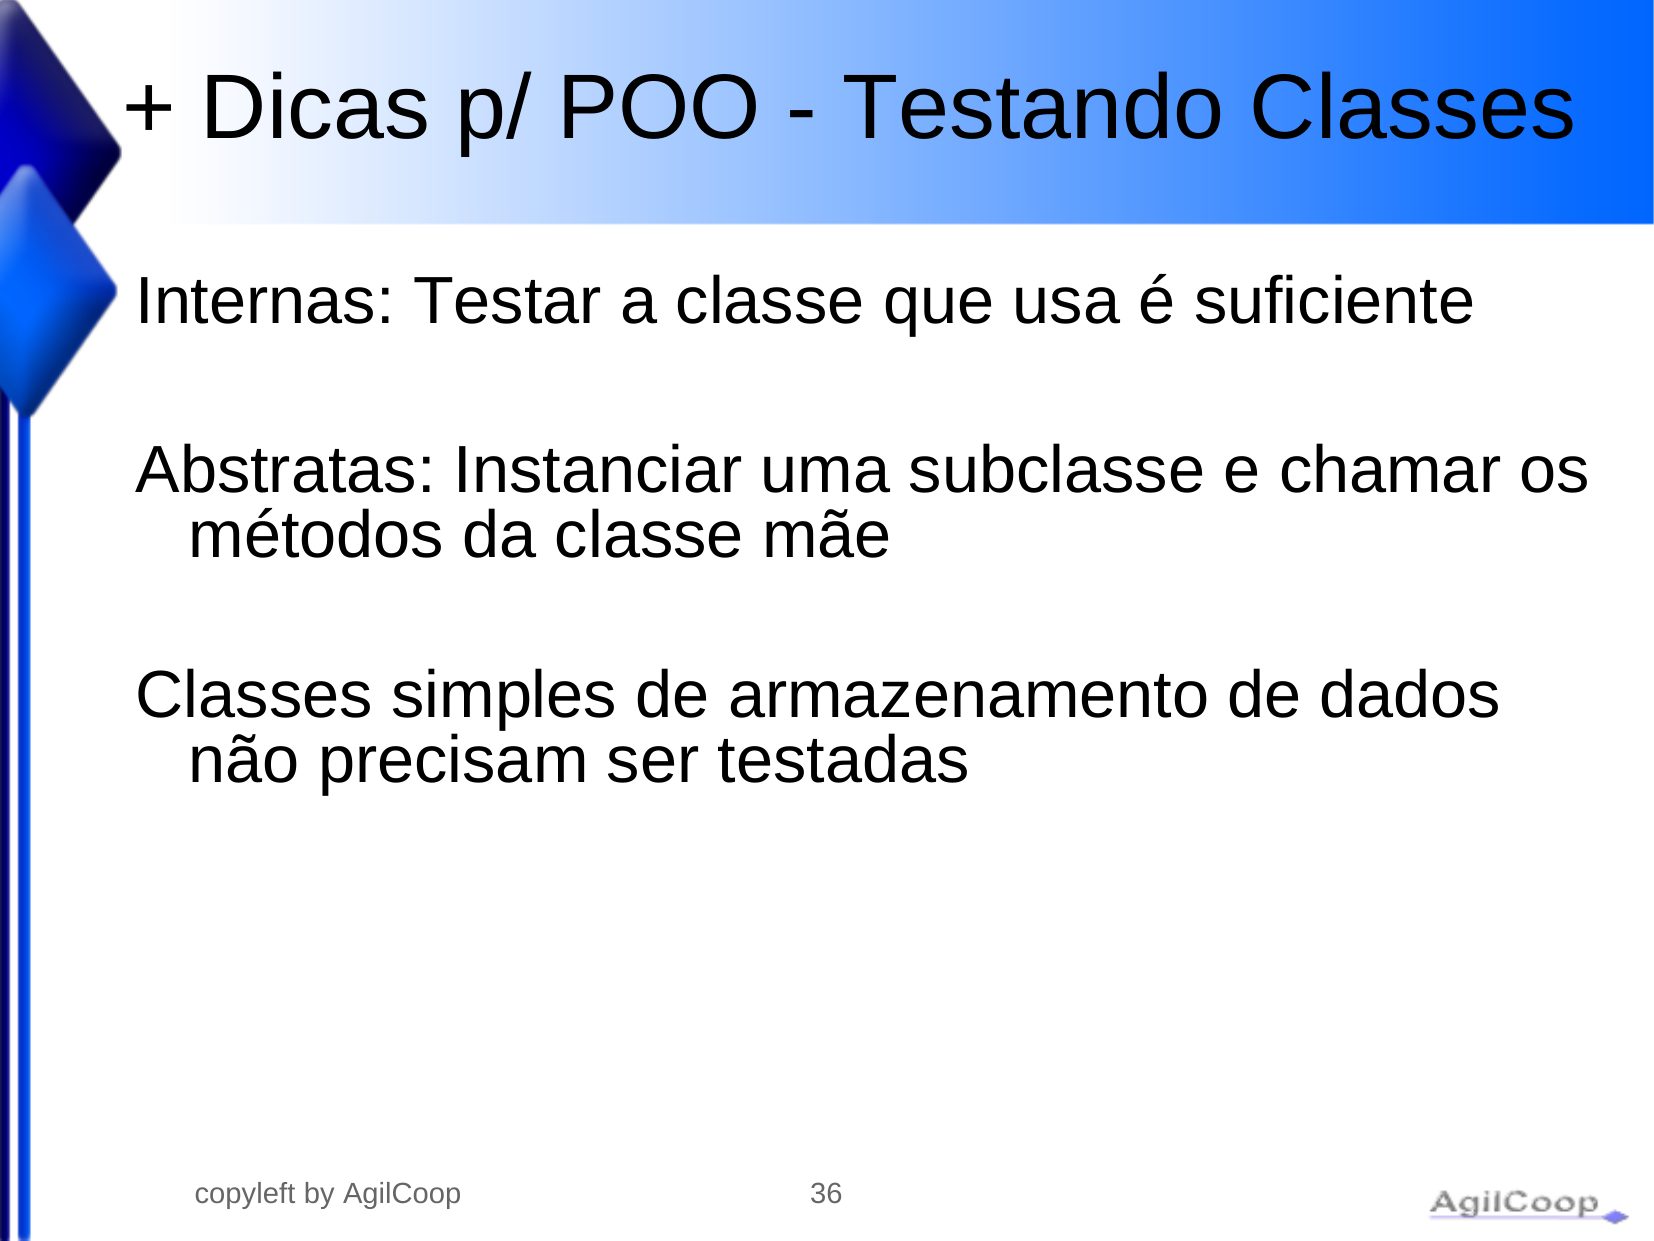

# + Dicas p/ POO - Testando Classes
Internas: Testar a classe que usa é suficiente
Abstratas: Instanciar uma subclasse e chamar os métodos da classe mãe
Classes simples de armazenamento de dados não precisam ser testadas
copyleft by AgilCoop
36